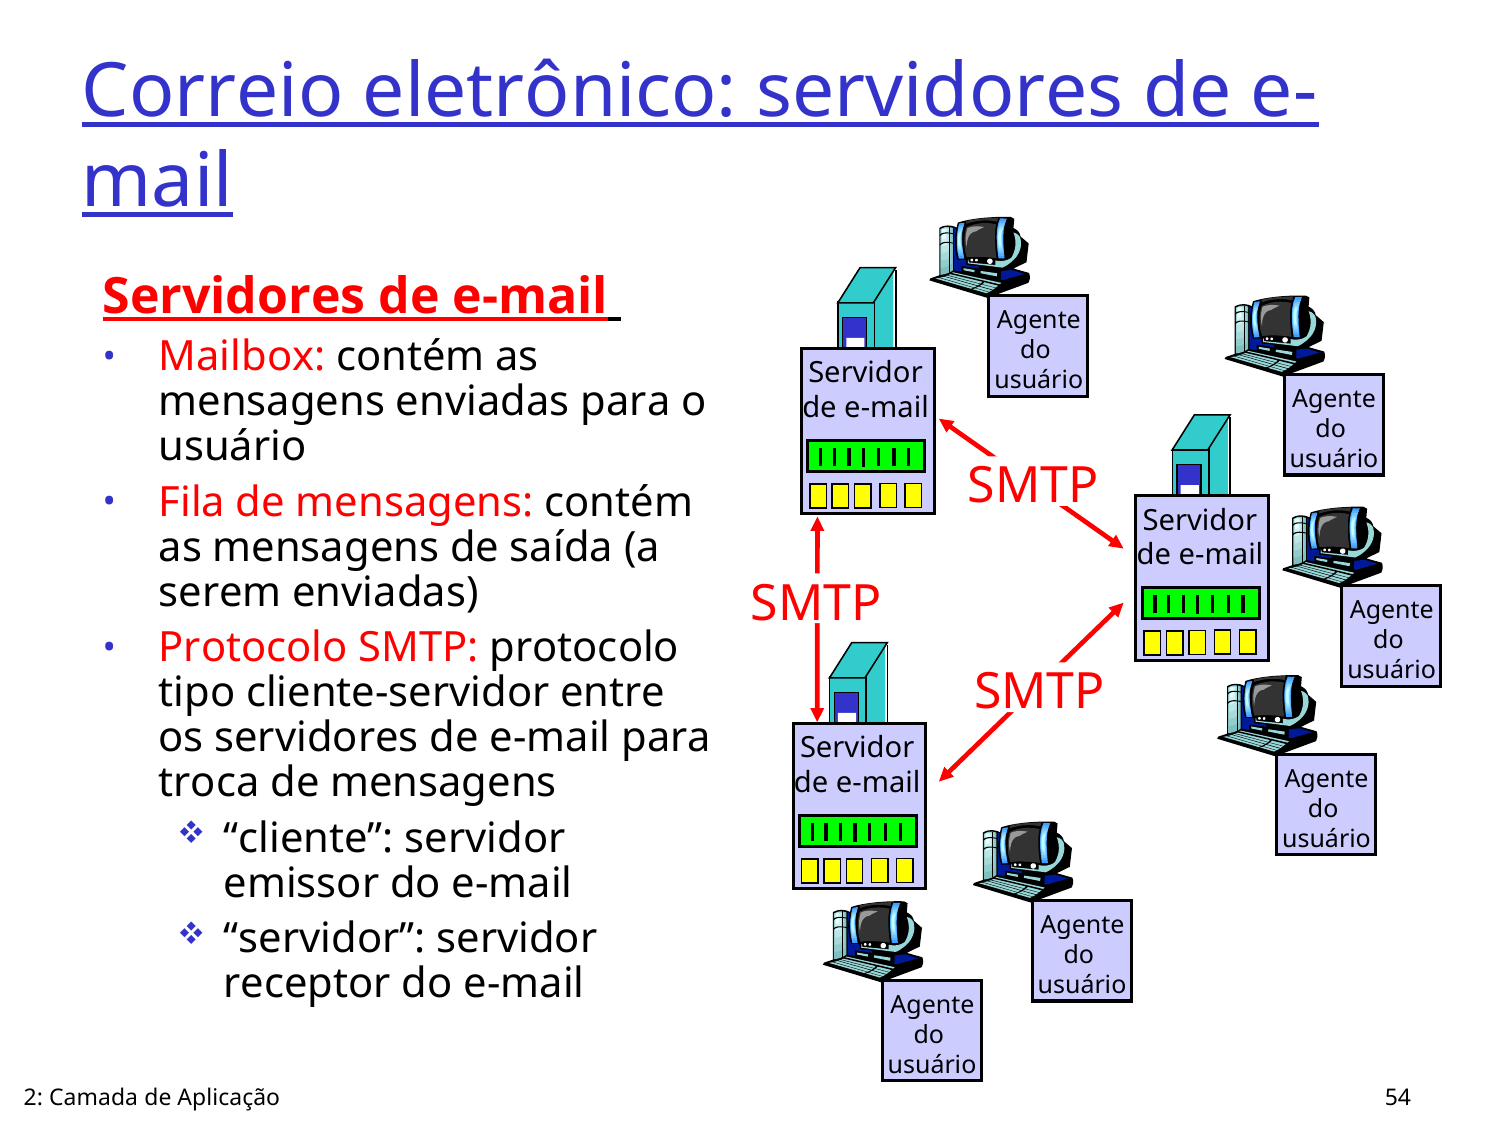

# Correio eletrônico: servidores de e-mail
Agente
do
usuário
Servidores de e-mail
Mailbox: contém as mensagens enviadas para o usuário
Fila de mensagens: contém as mensagens de saída (a serem enviadas)
Protocolo SMTP: protocolo tipo cliente-servidor entre os servidores de e-mail para troca de mensagens
“cliente”: servidor emissor do e-mail
“servidor”: servidor receptor do e-mail
Servidor
de e-mail
Agente
do
usuário
Servidor
de e-mail
SMTP
Agente
do
usuário
SMTP
Servidor
de e-mail
SMTP
Agente
do
usuário
Agente
do
usuário
Agente
do
usuário
54